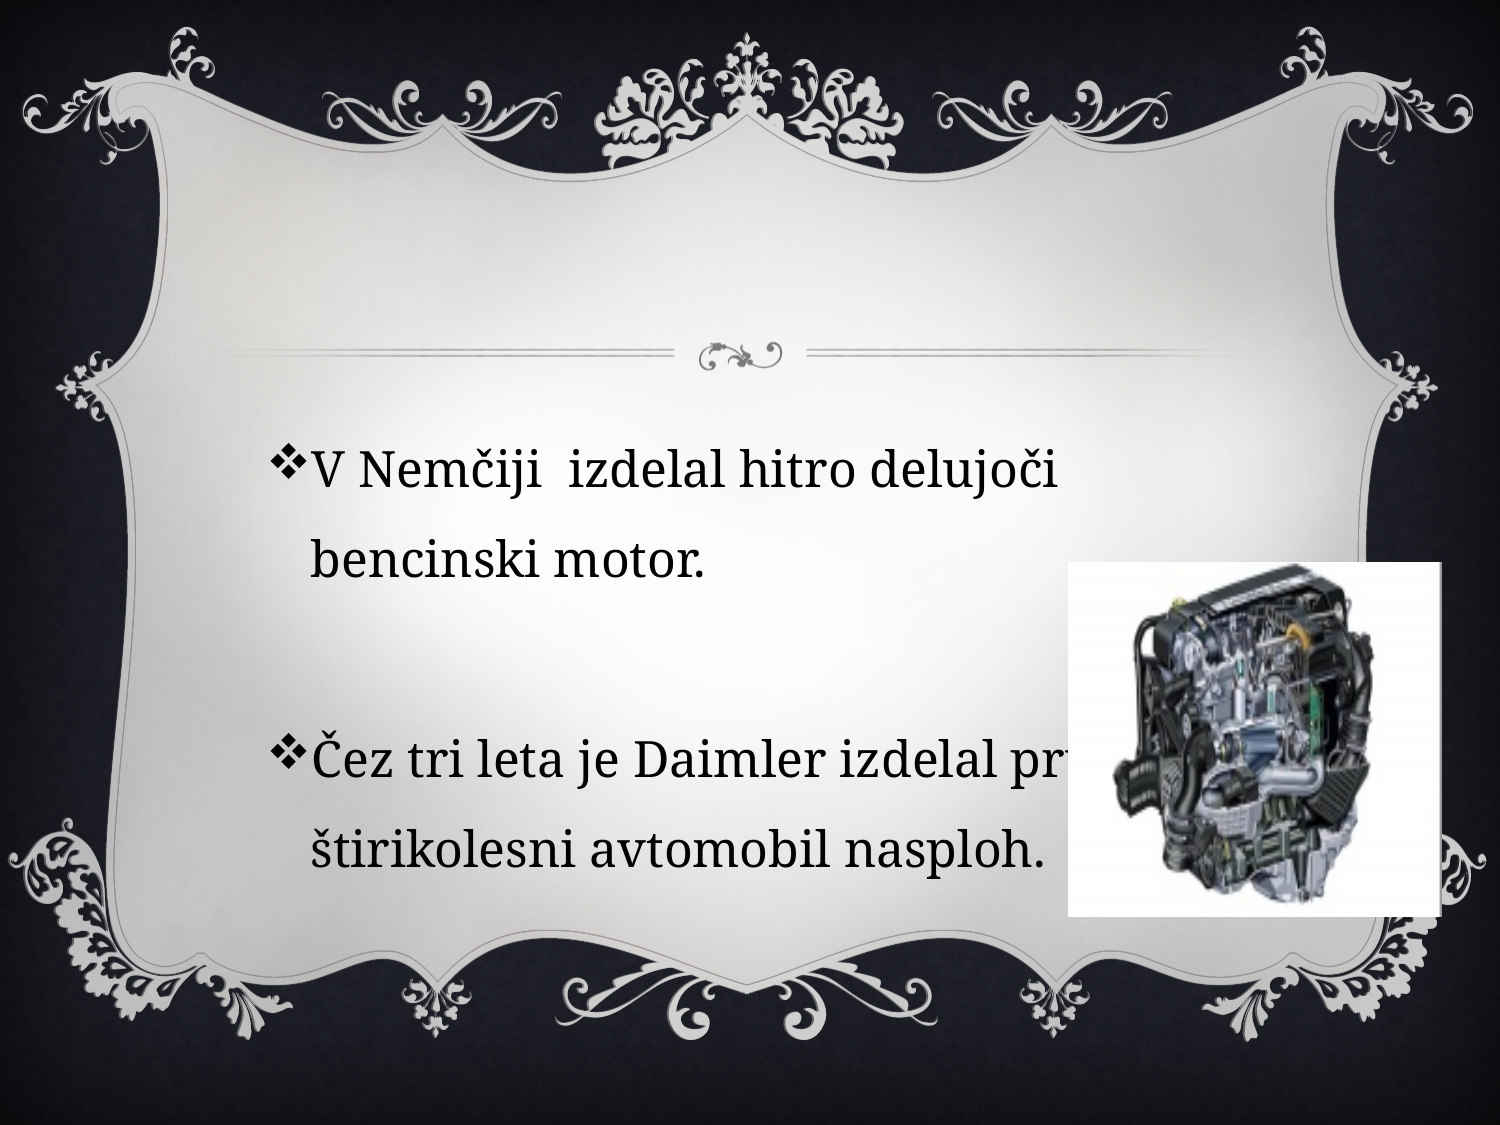

#
V Nemčiji izdelal hitro delujoči bencinski motor.
Čez tri leta je Daimler izdelal prvi znani štirikolesni avtomobil nasploh.